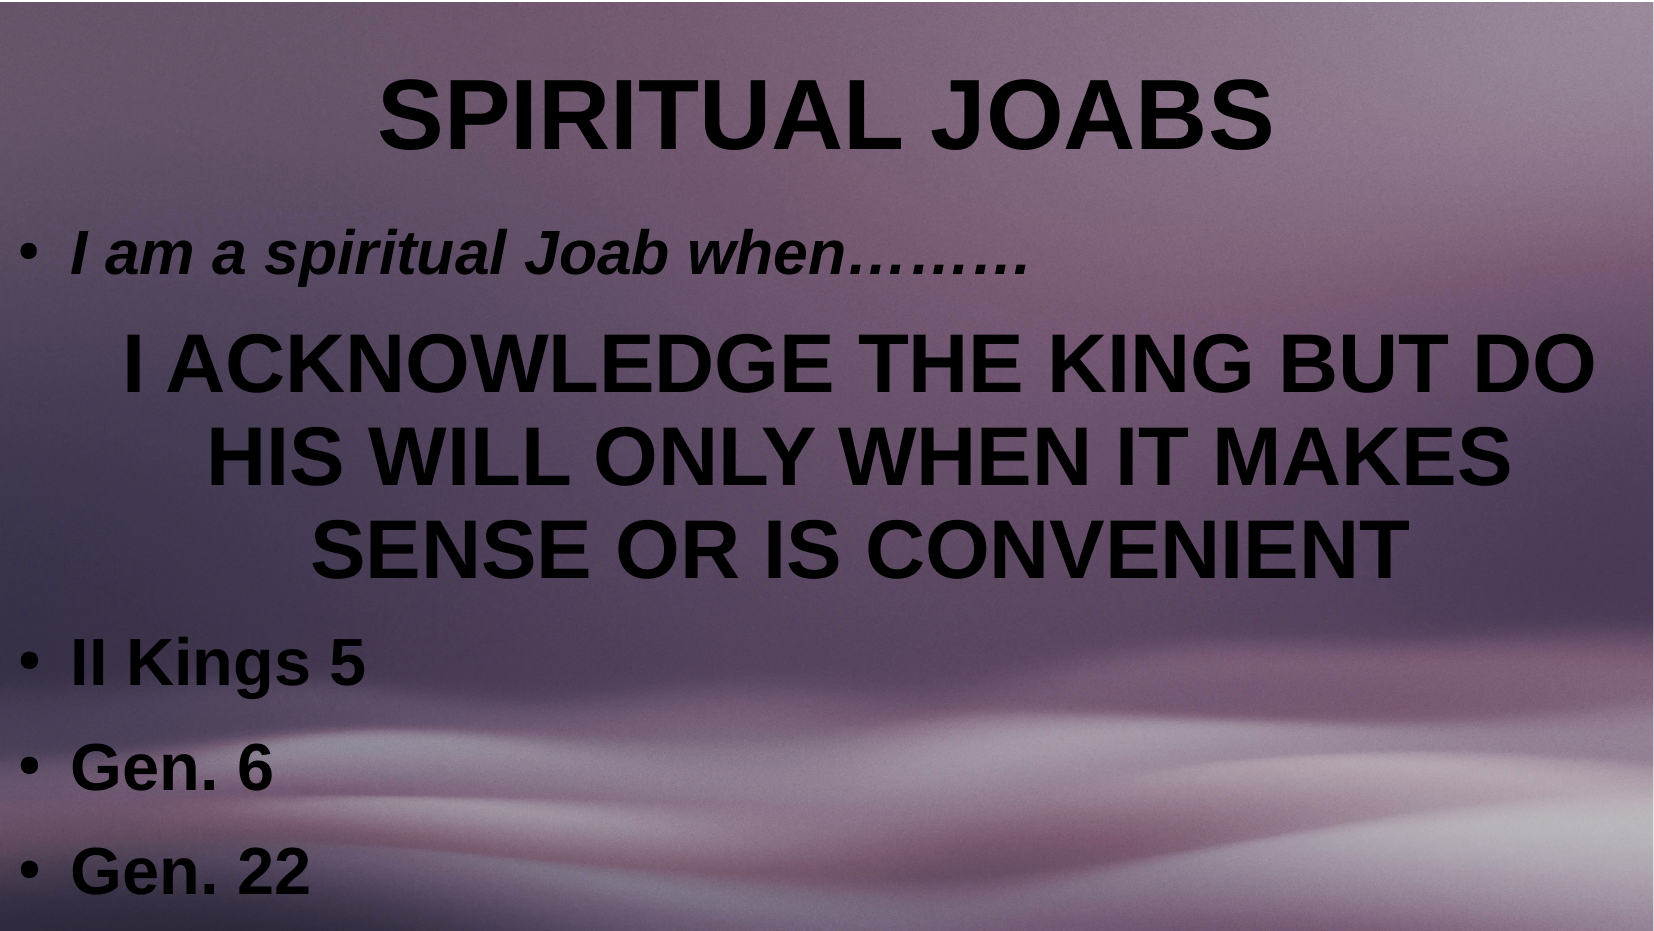

# SPIRITUAL JOABS
I am a spiritual Joab when………
I ACKNOWLEDGE THE KING BUT DO HIS WILL ONLY WHEN IT MAKES SENSE OR IS CONVENIENT
II Kings 5
Gen. 6
Gen. 22